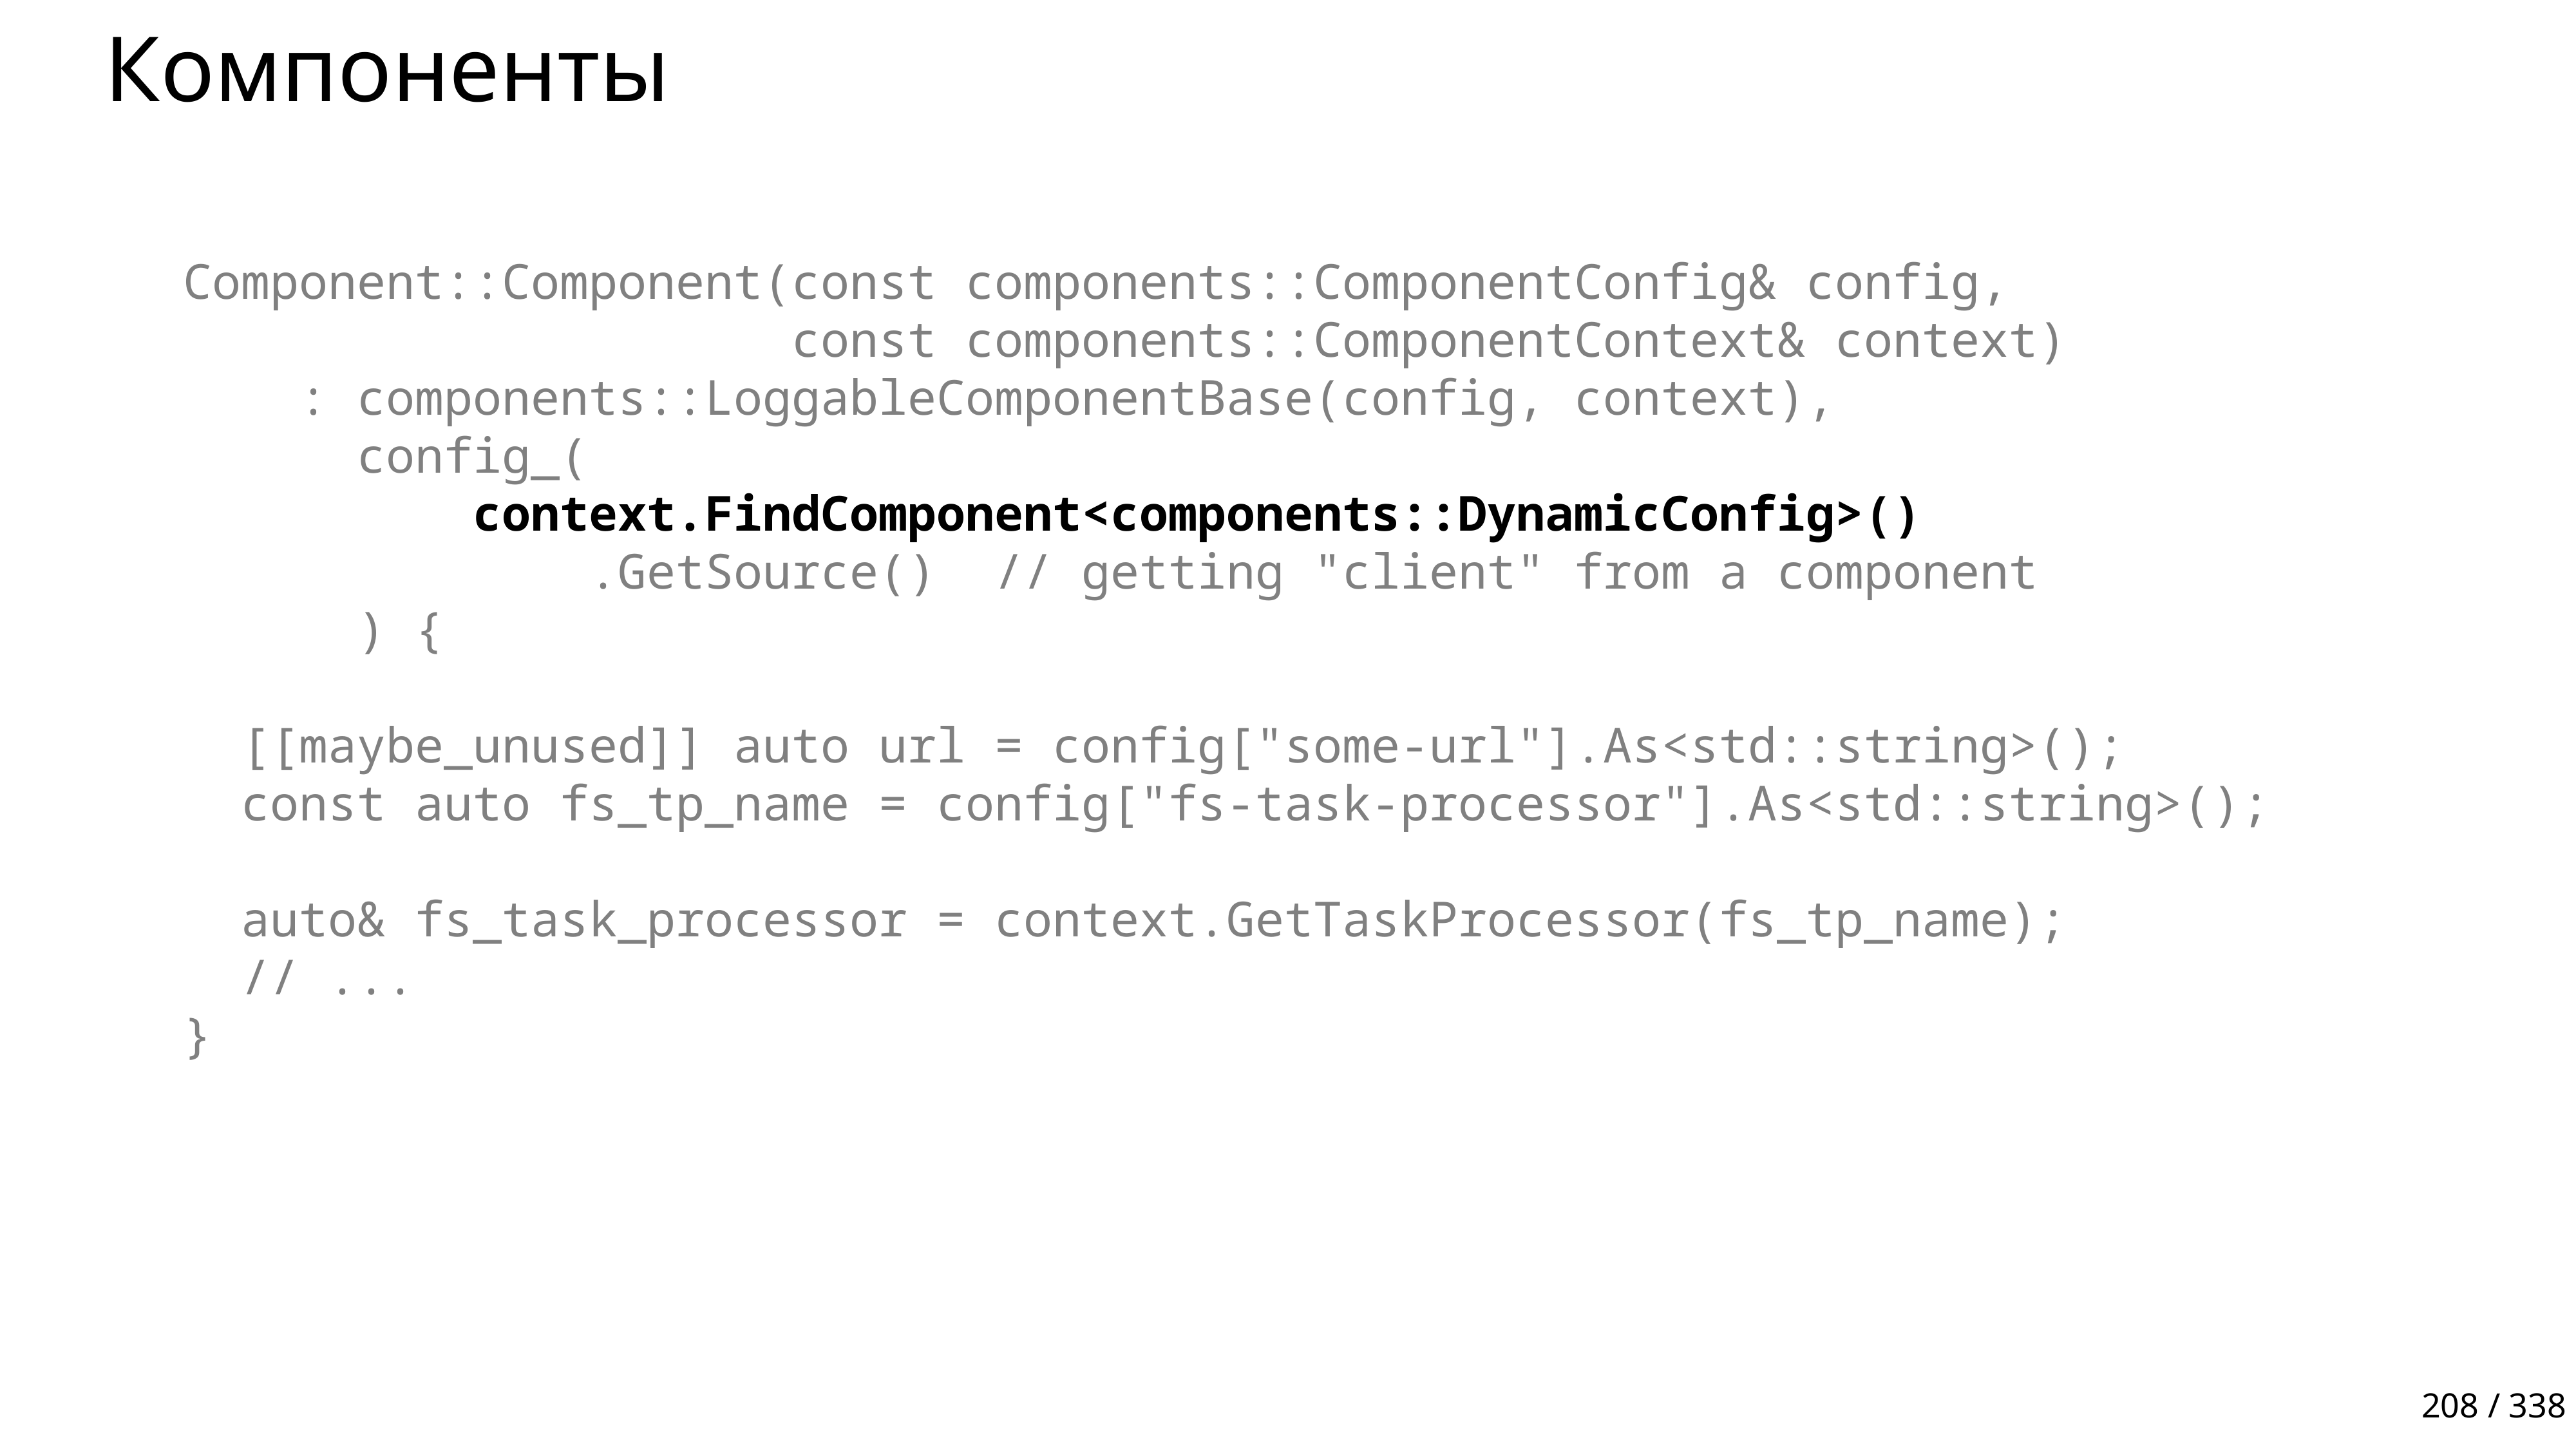

Компоненты
Component::Component(const components::ComponentConfig& config,
 const components::ComponentContext& context)
 : components::LoggableComponentBase(config, context),
 config_(
 context.FindComponent<components::DynamicConfig>()
 .GetSource() // getting "client" from a component
 ) {
 [[maybe_unused]] auto url = config["some-url"].As<std::string>();
 const auto fs_tp_name = config["fs-task-processor"].As<std::string>();
 auto& fs_task_processor = context.GetTaskProcessor(fs_tp_name);
 // ...
}